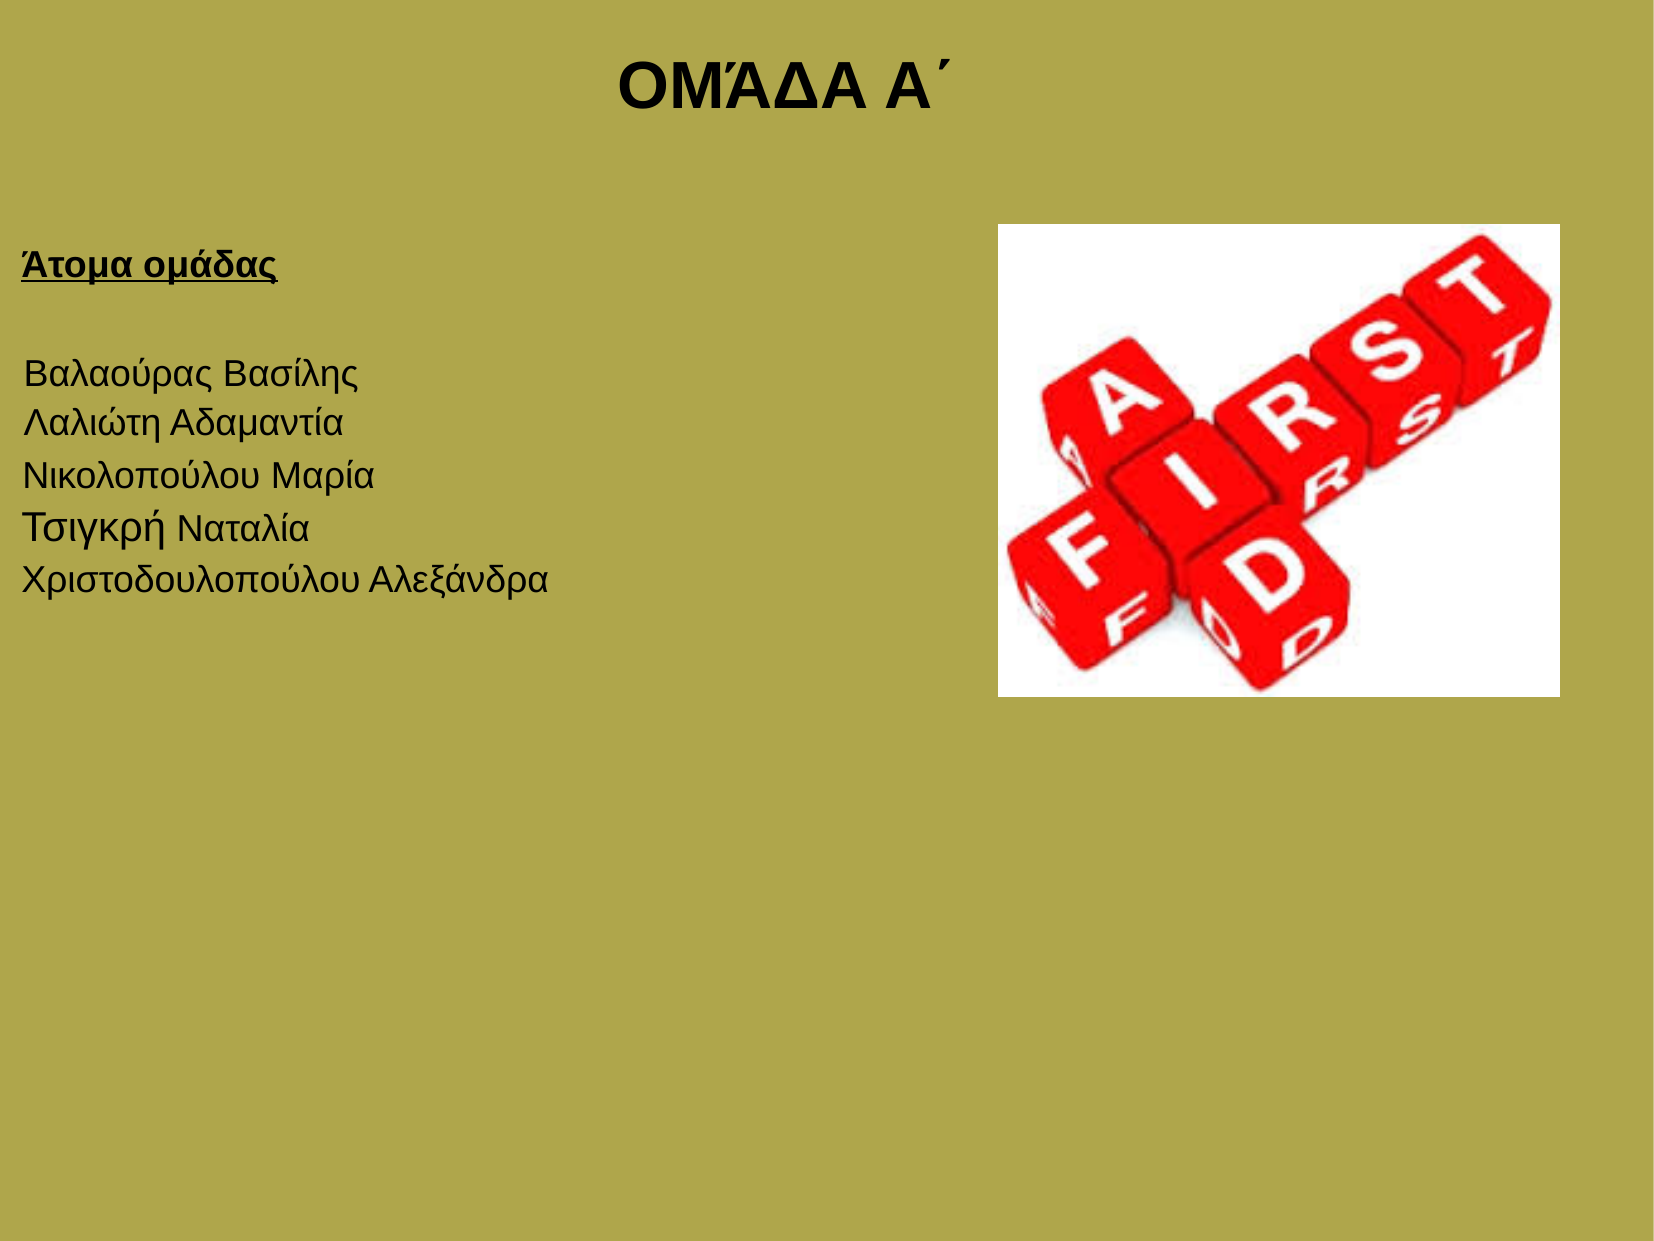

ΟΜΆΔΑ Α΄
Άτομα ομάδας
Βαλαούρας Βασίλης
Λαλιώτη Αδαμαντία
Νικολοπούλου Μαρία
Τσιγκρή Ναταλία
Χριστοδουλοπούλου Αλεξάνδρα